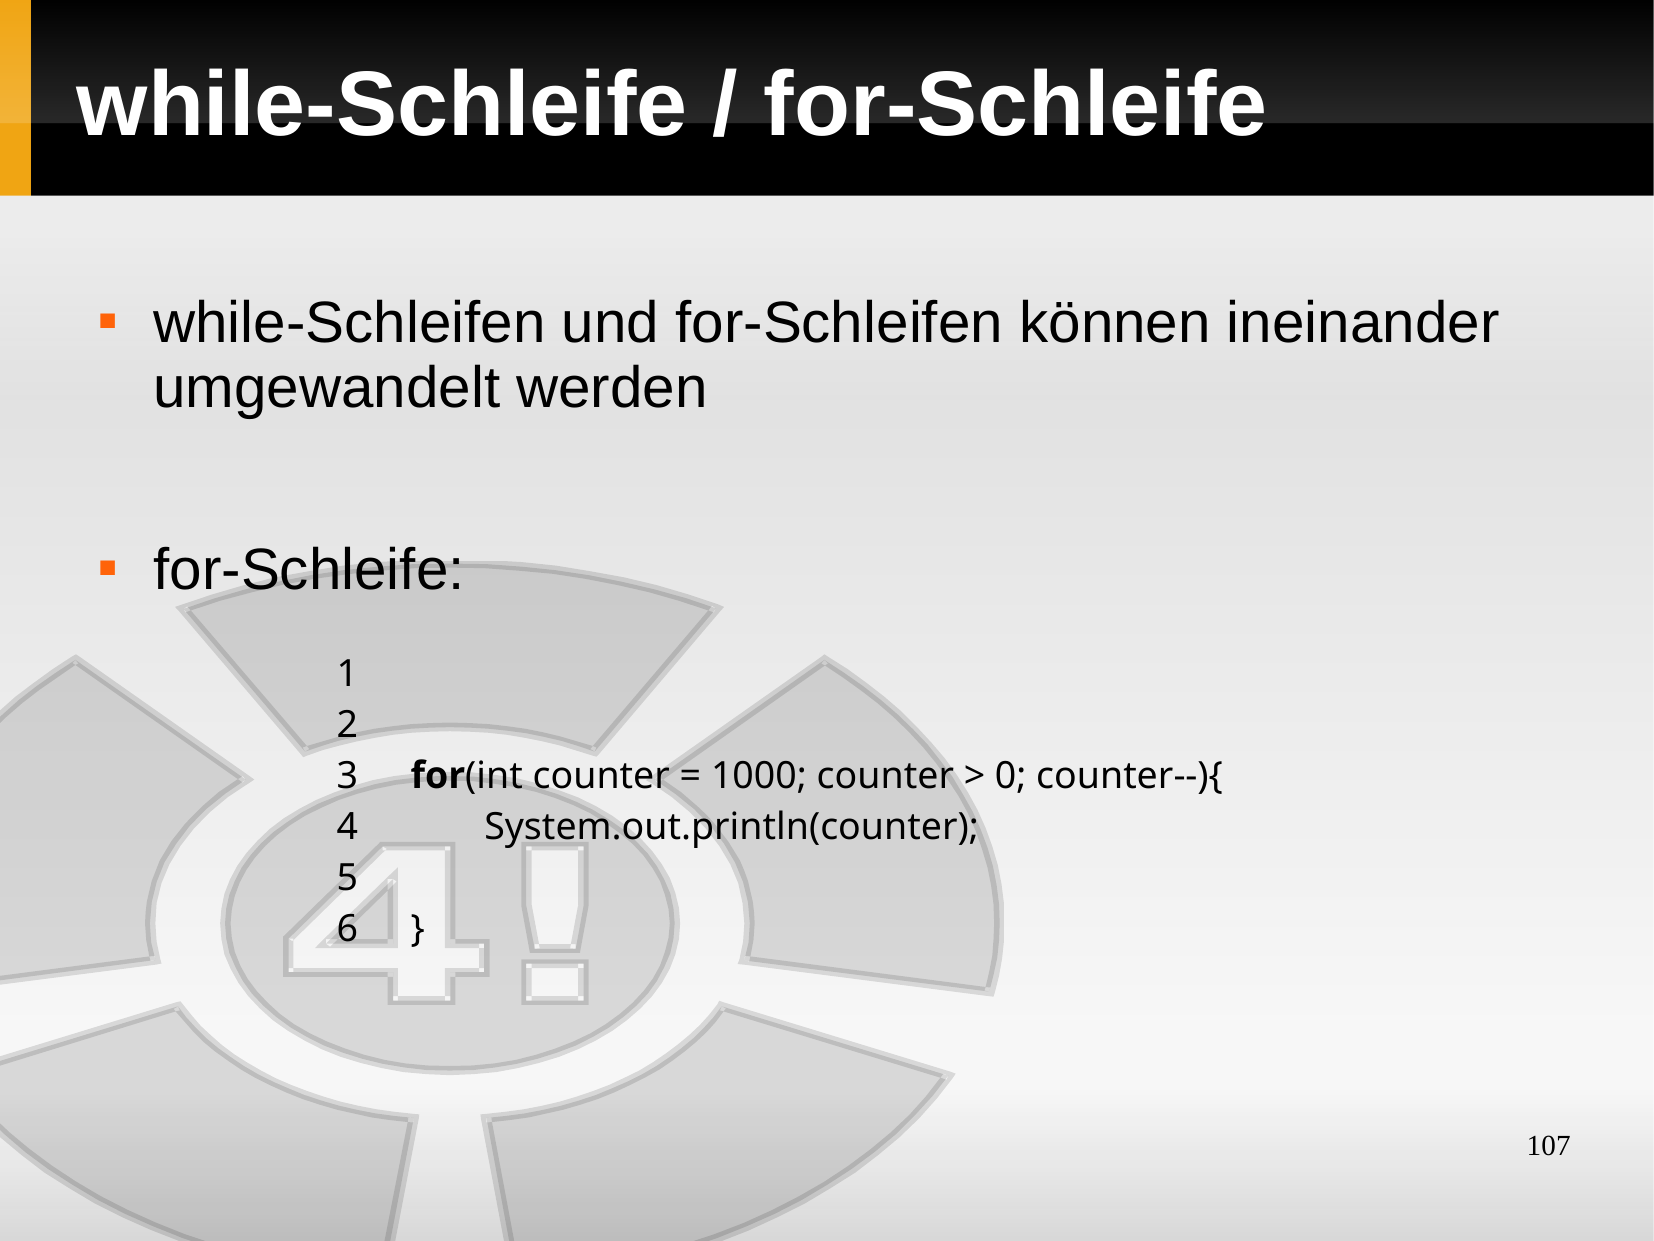

# while-Schleife / for-Schleife
while-Schleifen und for-Schleifen können ineinander umgewandelt werden
for-Schleife:
1
2
3	for(int counter = 1000; counter > 0; counter--){
4		System.out.println(counter);
5
6	}
107